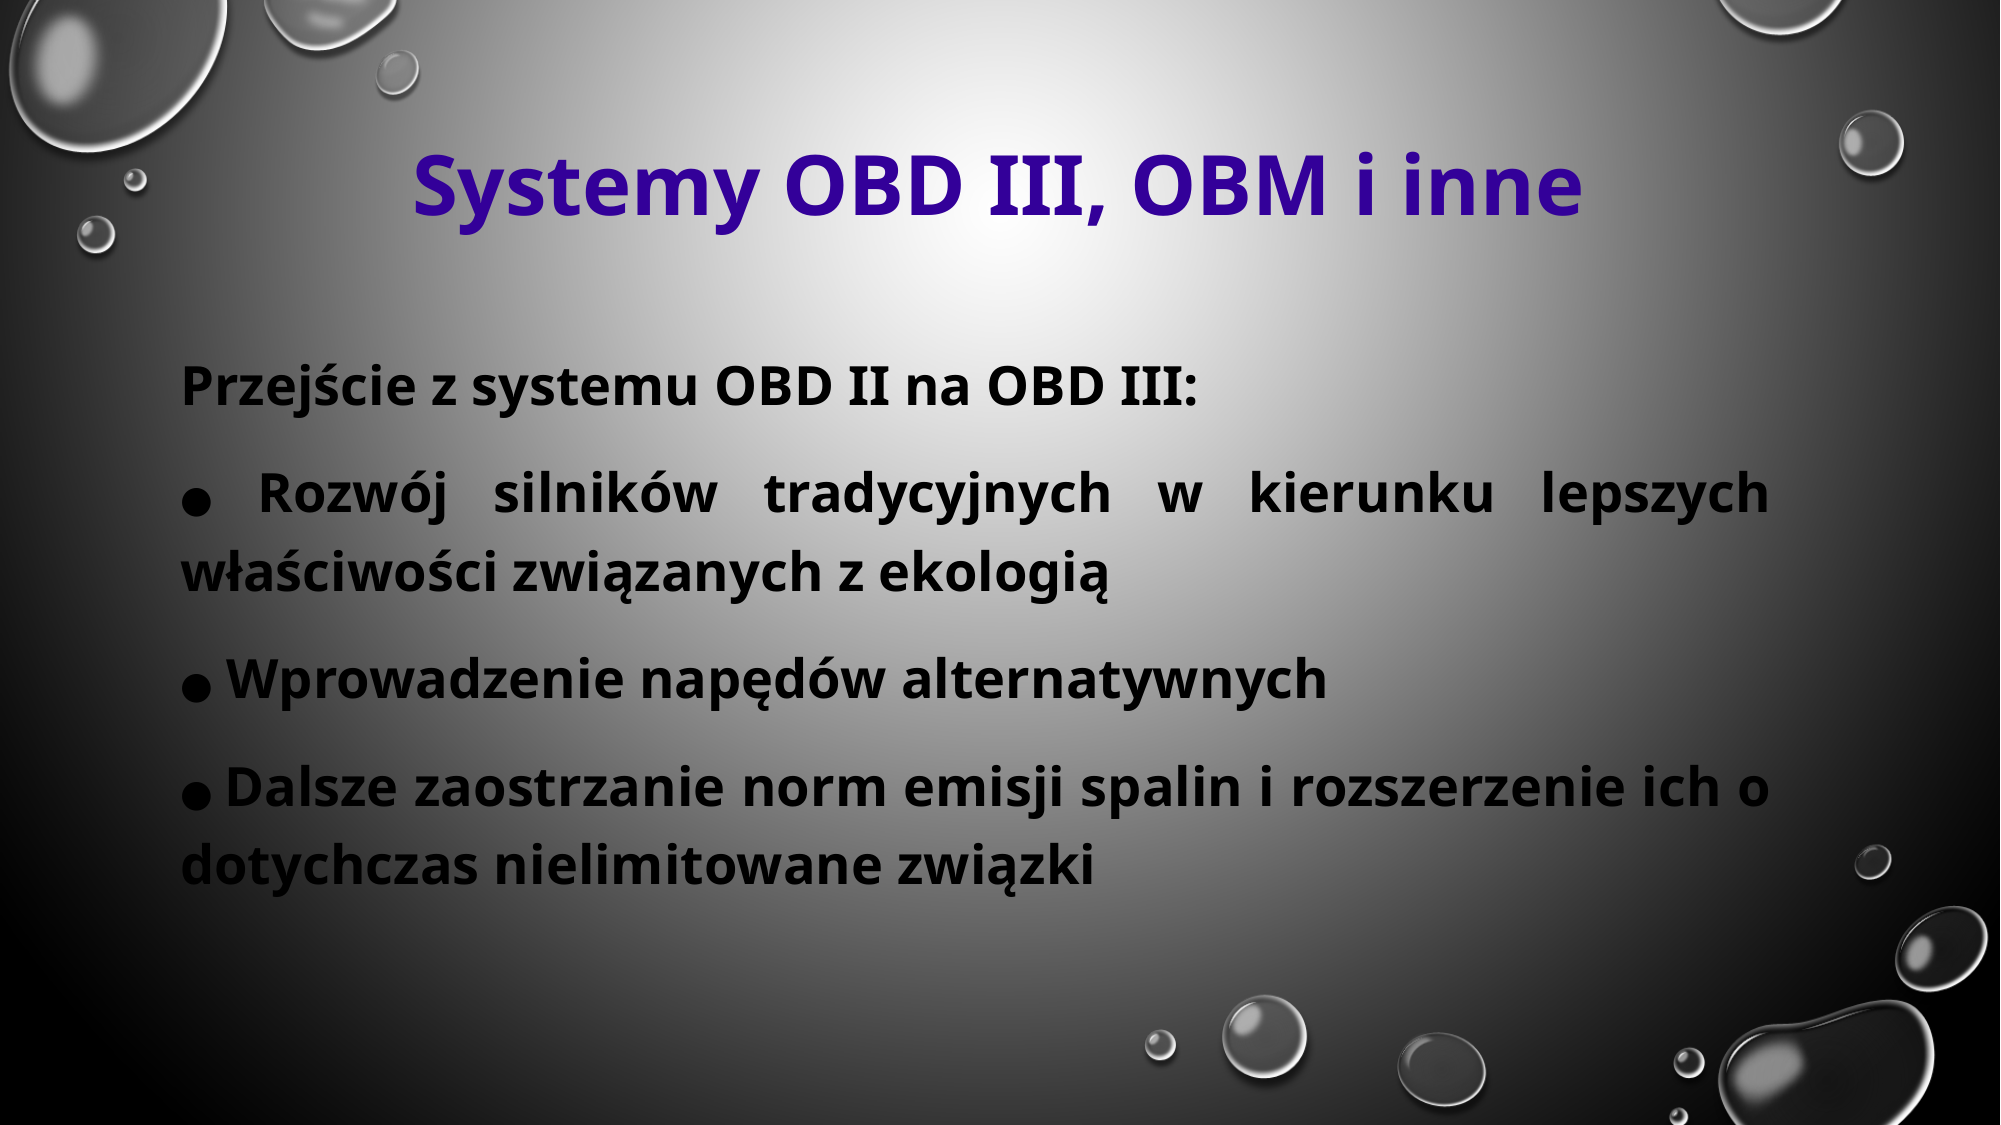

# Systemy OBD III, OBM i inne
Przejście z systemu OBD II na OBD III:
● Rozwój silników tradycyjnych w kierunku lepszych właściwości związanych z ekologią
● Wprowadzenie napędów alternatywnych
● Dalsze zaostrzanie norm emisji spalin i rozszerzenie ich o dotychczas nielimitowane związki